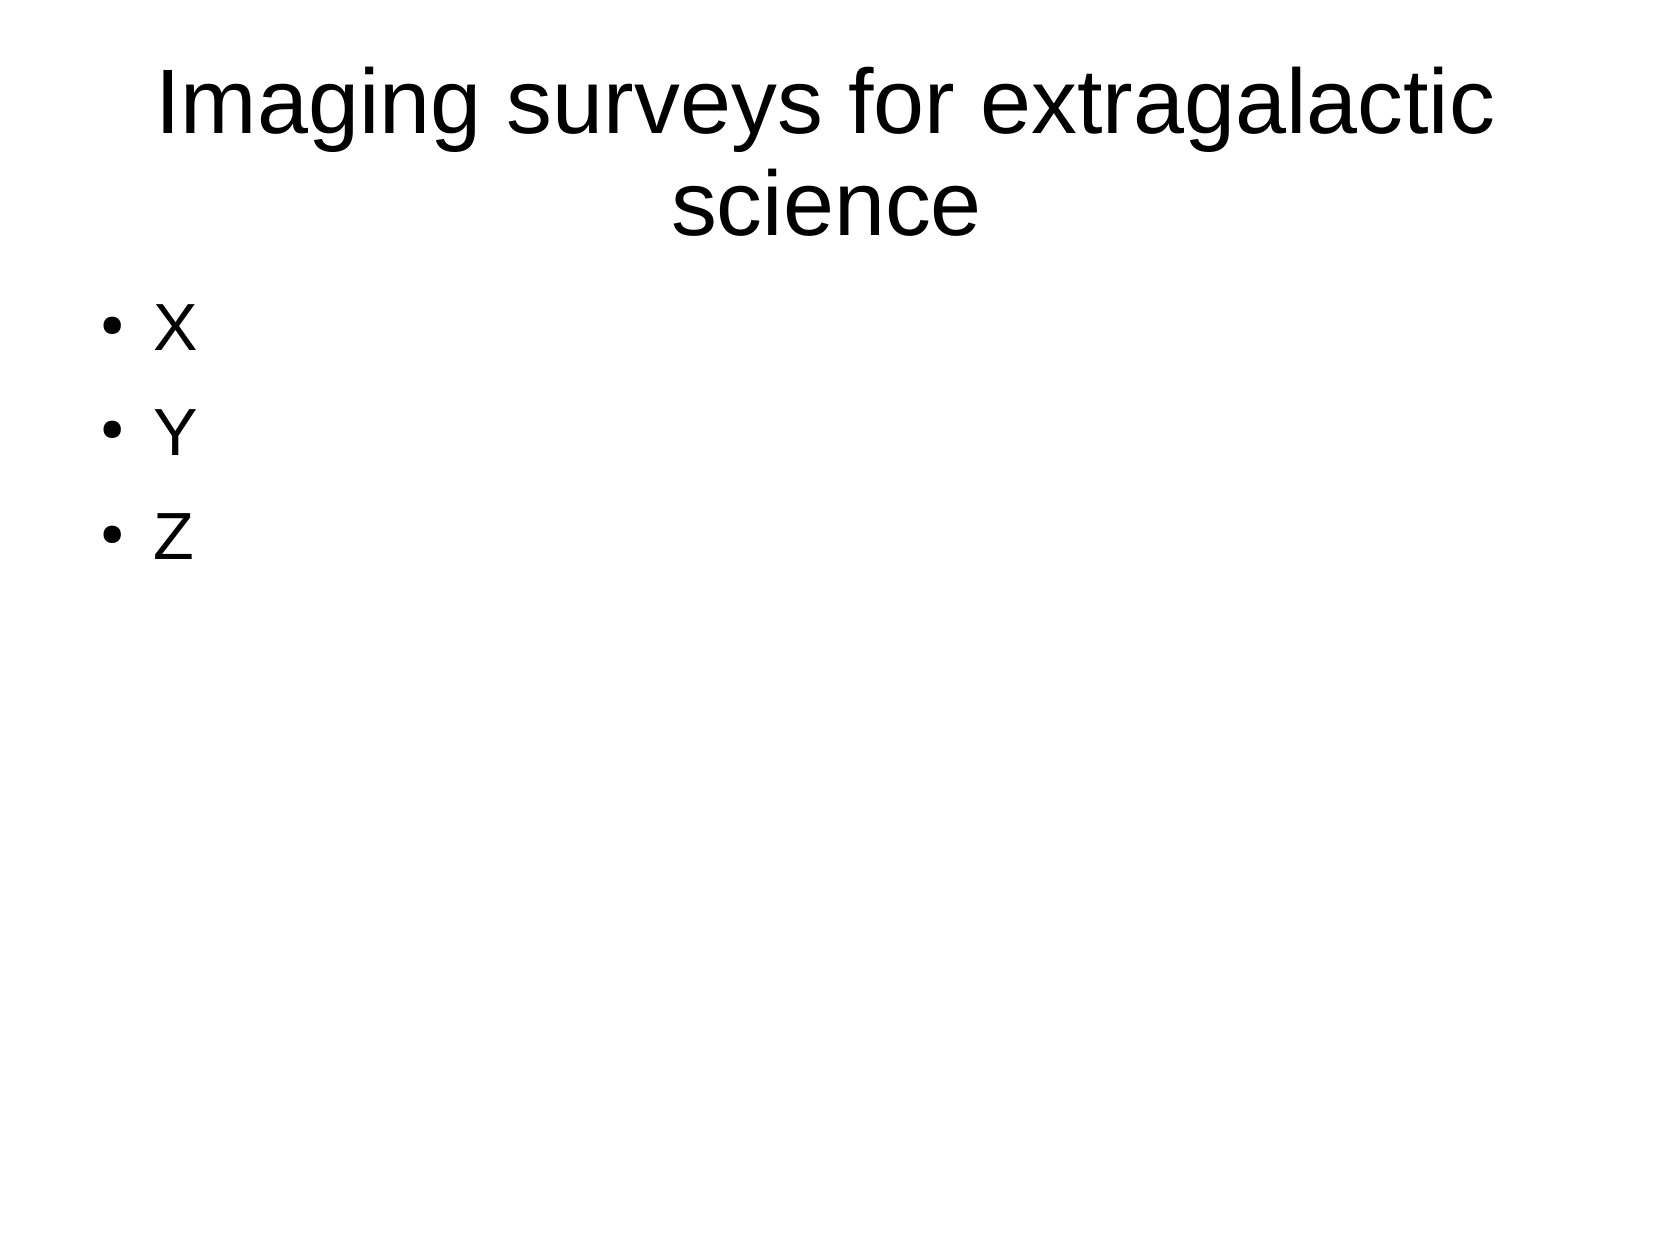

# Imaging surveys for extragalactic science
X
Y
Z